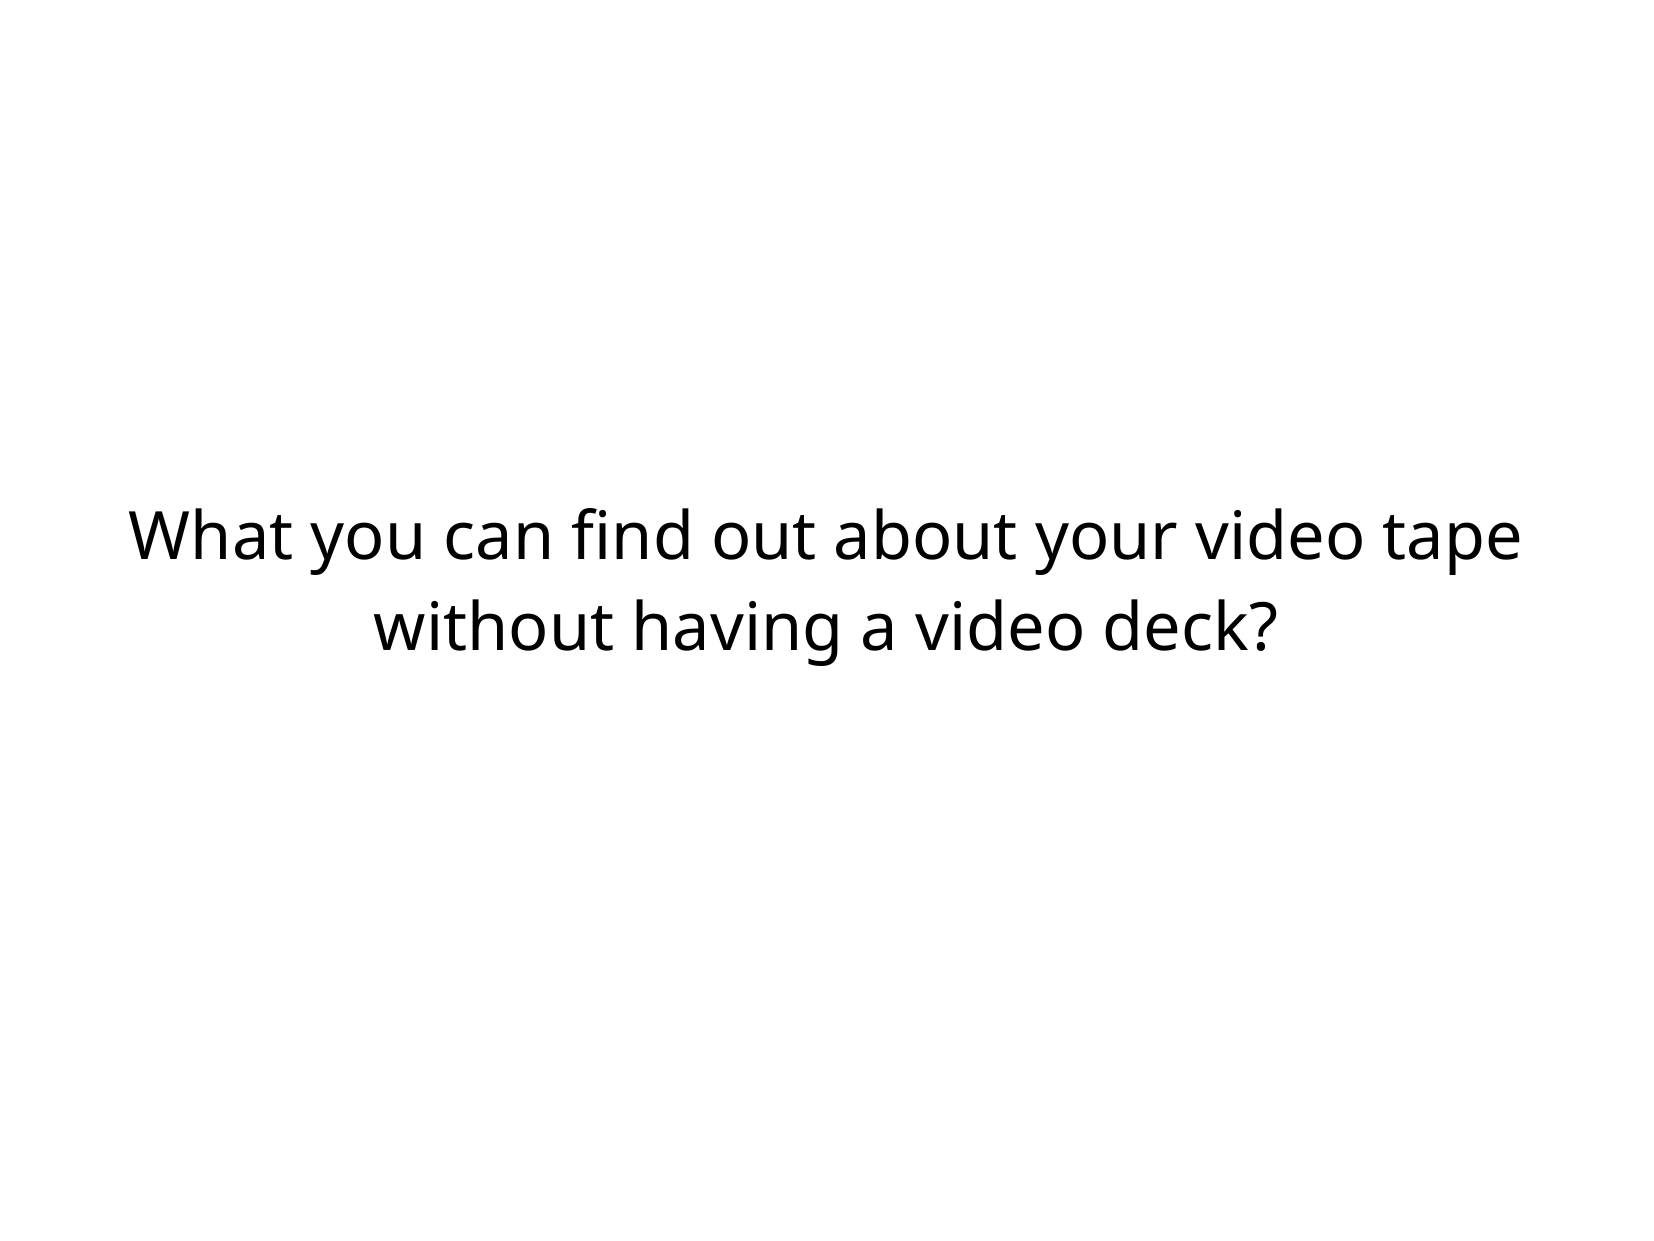

# What you can find out about your video tape without having a video deck?